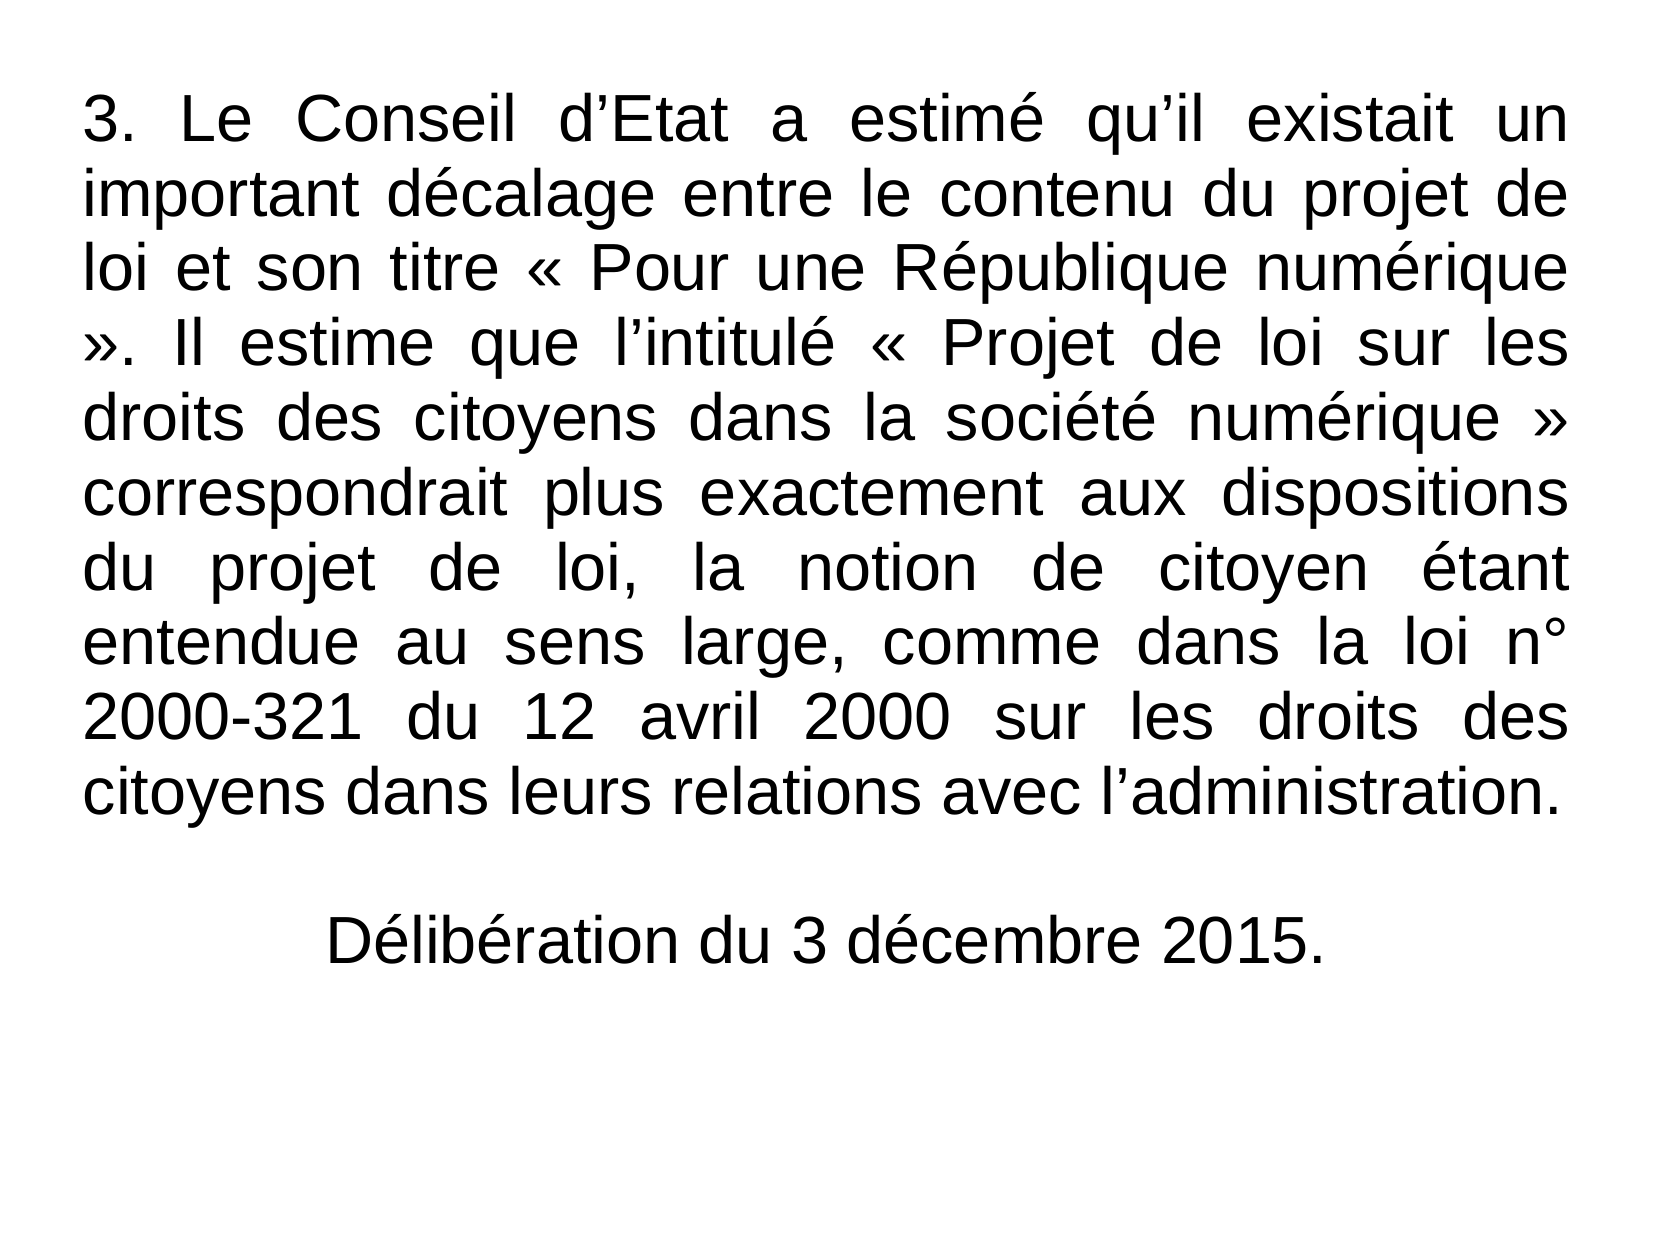

# 3. Le Conseil d’Etat a estimé qu’il existait un important décalage entre le contenu du projet de loi et son titre « Pour une République numérique ». Il estime que l’intitulé « Projet de loi sur les droits des citoyens dans la société numérique » correspondrait plus exactement aux dispositions du projet de loi, la notion de citoyen étant entendue au sens large, comme dans la loi n° 2000-321 du 12 avril 2000 sur les droits des citoyens dans leurs relations avec l’administration.
Délibération du 3 décembre 2015.